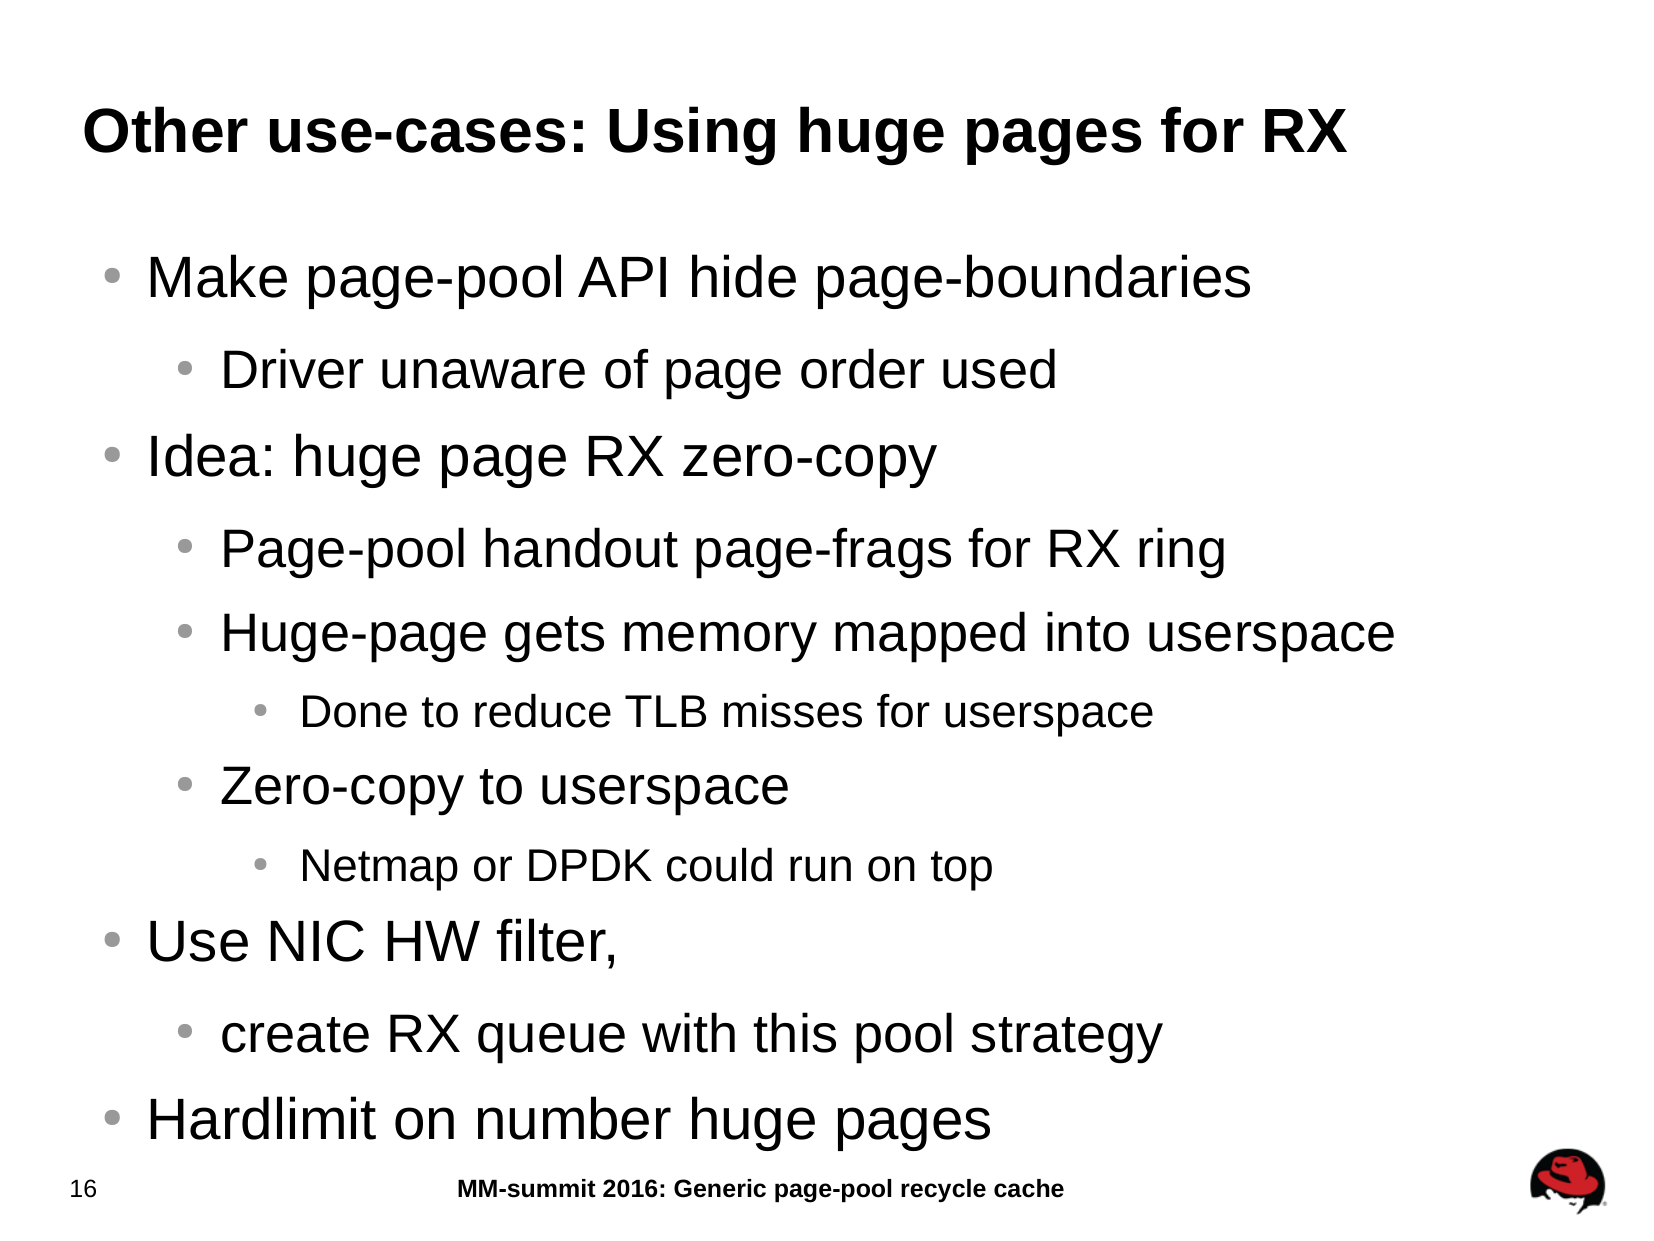

# Other use-cases: Using huge pages for RX
Make page-pool API hide page-boundaries
Driver unaware of page order used
Idea: huge page RX zero-copy
Page-pool handout page-frags for RX ring
Huge-page gets memory mapped into userspace
Done to reduce TLB misses for userspace
Zero-copy to userspace
Netmap or DPDK could run on top
Use NIC HW filter,
create RX queue with this pool strategy
Hardlimit on number huge pages